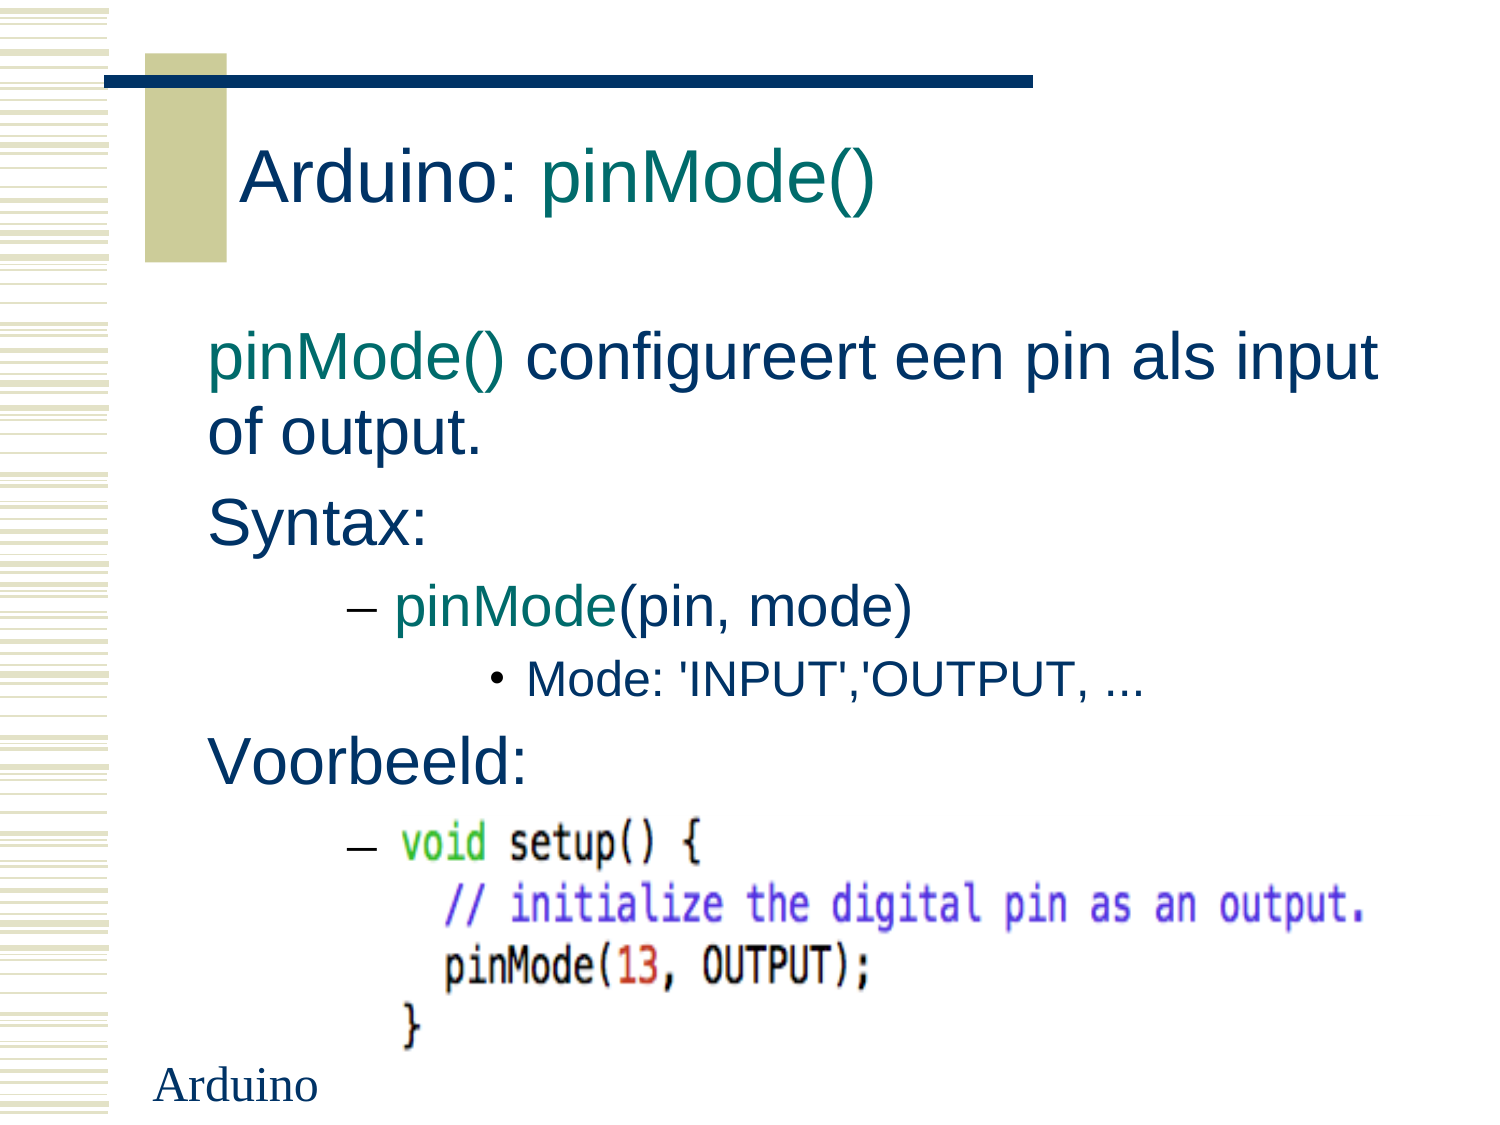

# Arduino: pinMode()
pinMode() configureert een pin als input of output.
Syntax:
pinMode(pin, mode)
Mode: 'INPUT','OUTPUT, ...
Voorbeeld:
Arduino